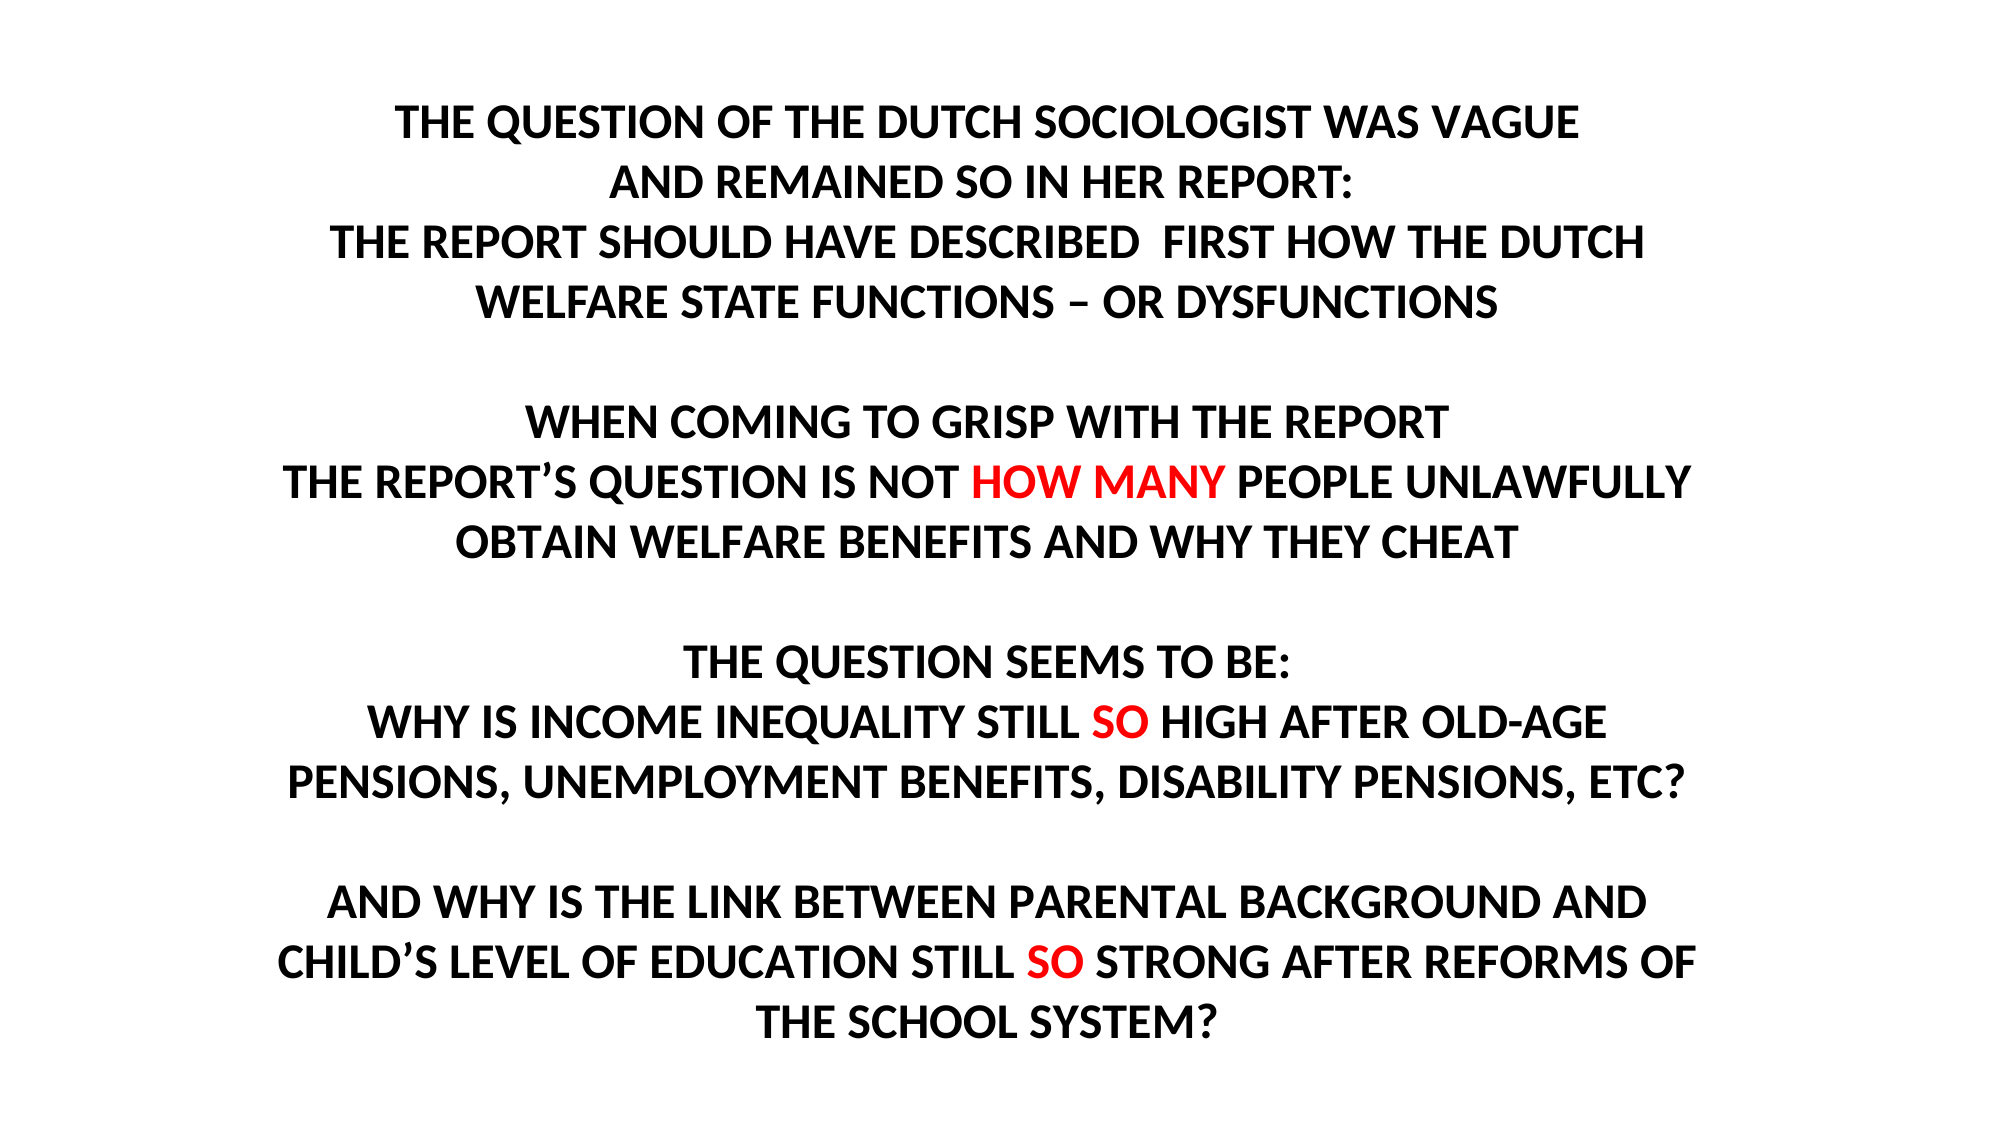

THE QUESTION OF THE DUTCH SOCIOLOGIST WAS VAGUE
AND REMAINED SO IN HER REPORT:
THE REPORT SHOULD HAVE DESCRIBED FIRST HOW THE DUTCH WELFARE STATE FUNCTIONS – OR DYSFUNCTIONS
WHEN COMING TO GRISP WITH THE REPORT
THE REPORT’S QUESTION IS NOT HOW MANY PEOPLE UNLAWFULLY OBTAIN WELFARE BENEFITS AND WHY THEY CHEAT
THE QUESTION SEEMS TO BE:
WHY IS INCOME INEQUALITY STILL SO HIGH AFTER OLD-AGE PENSIONS, UNEMPLOYMENT BENEFITS, DISABILITY PENSIONS, ETC?
AND WHY IS THE LINK BETWEEN PARENTAL BACKGROUND AND CHILD’S LEVEL OF EDUCATION STILL SO STRONG AFTER REFORMS OF THE SCHOOL SYSTEM?